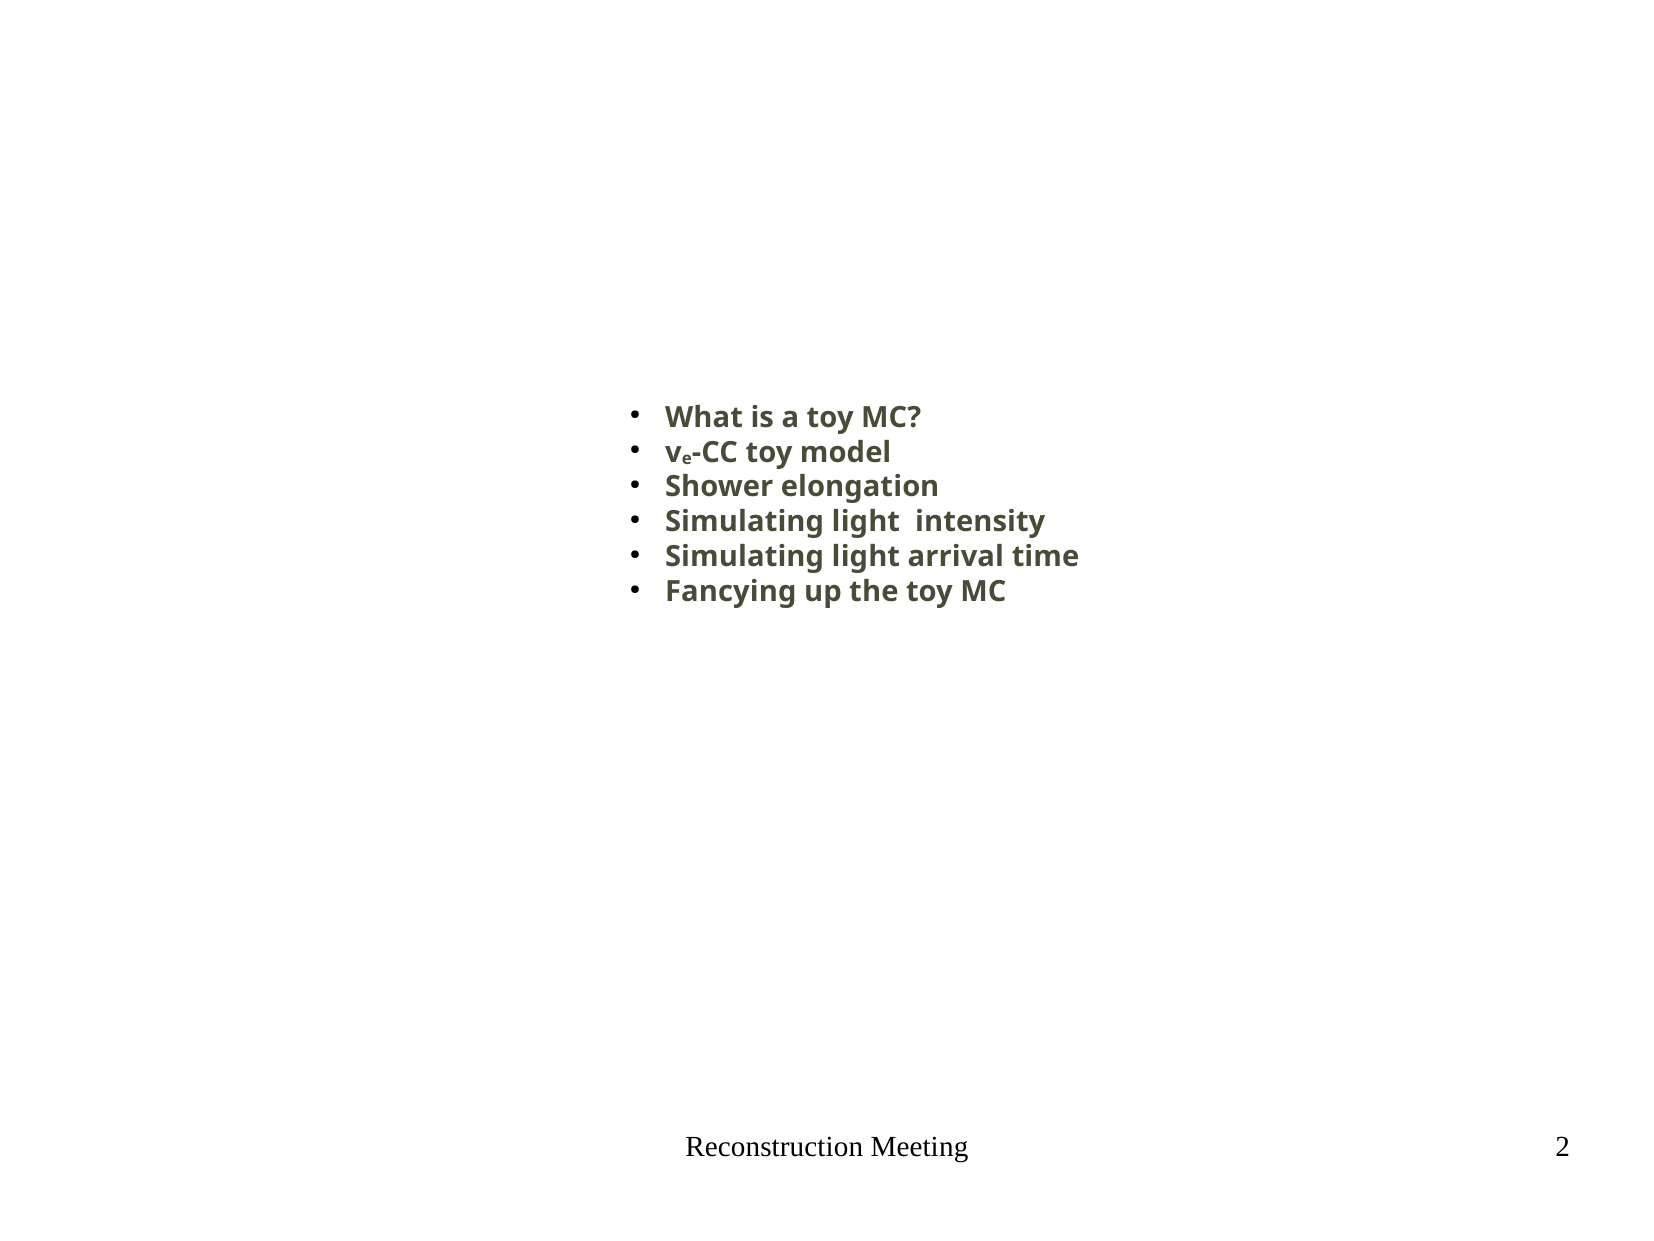

What is a toy MC?
ve-CC toy model
Shower elongation
Simulating light intensity
Simulating light arrival time
Fancying up the toy MC
Reconstruction Meeting
2